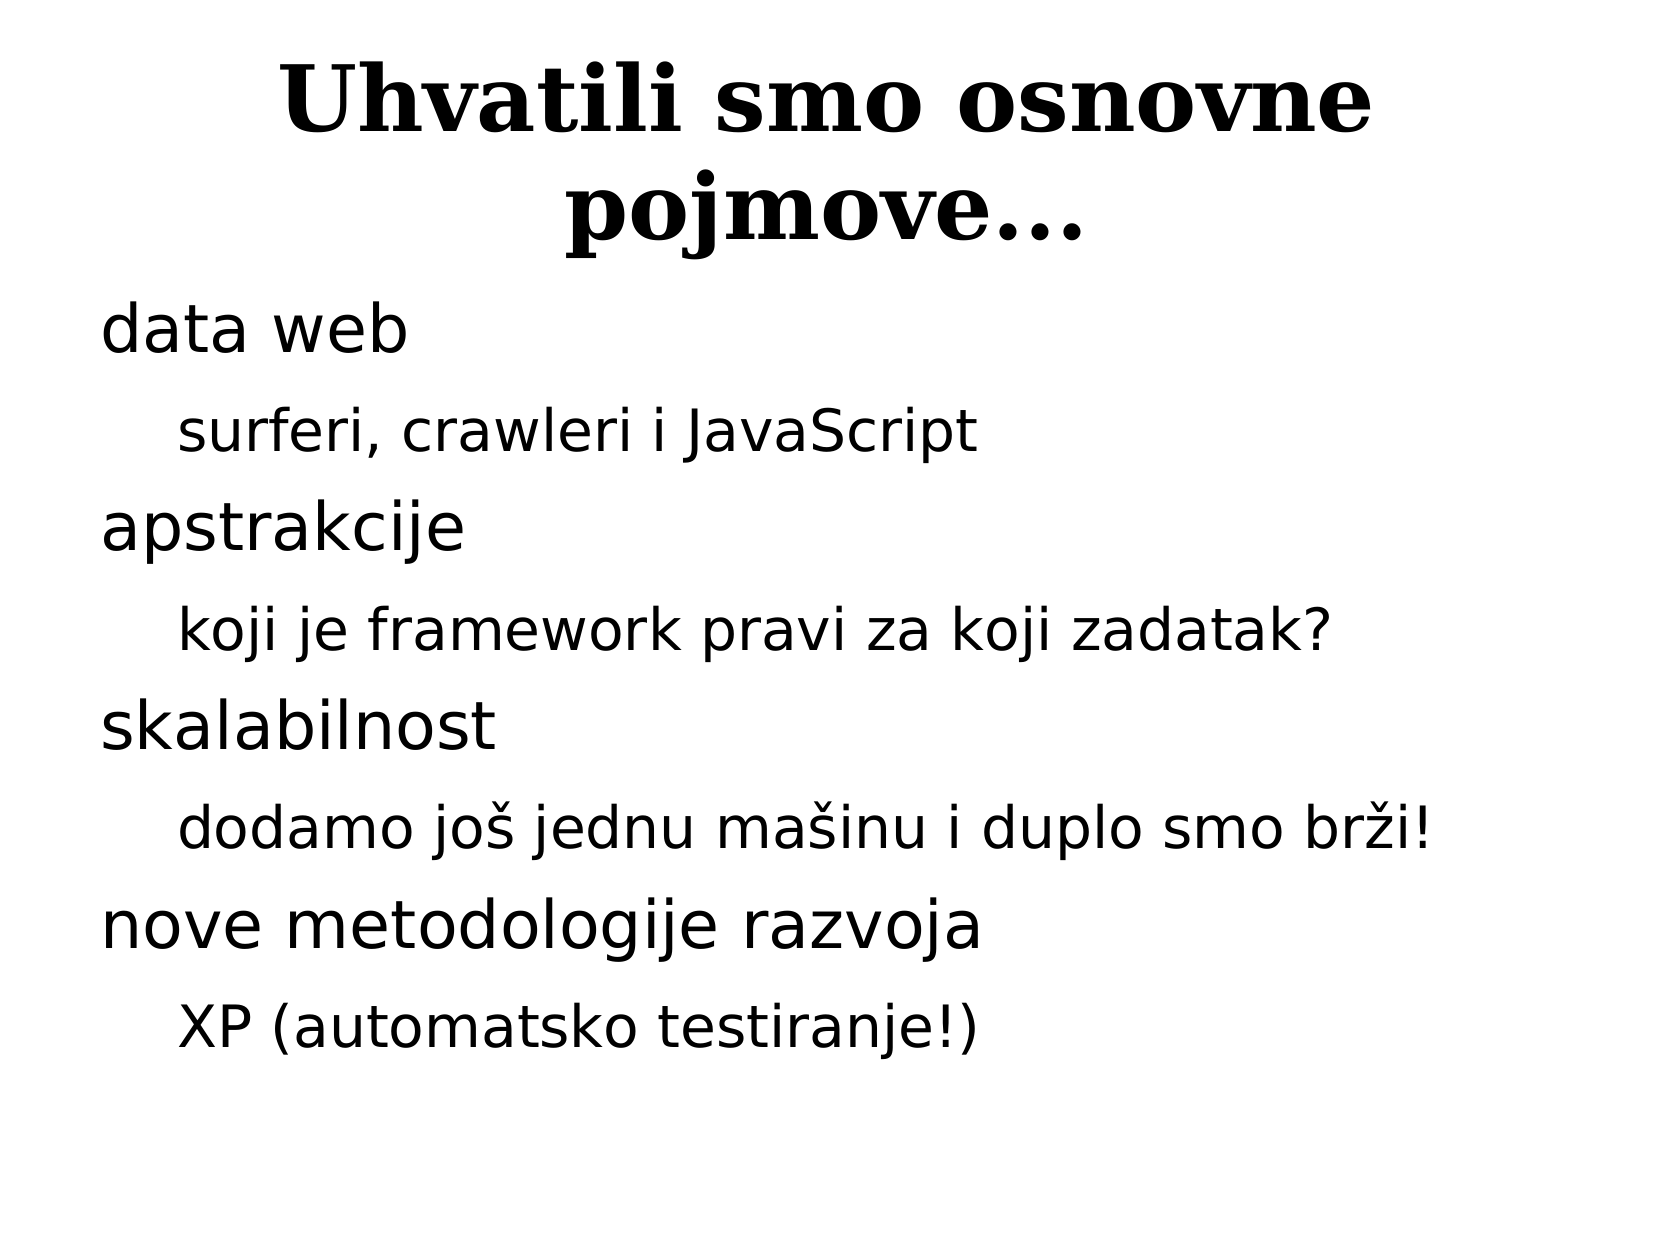

# Uhvatili smo osnovne pojmove...
data web
surferi, crawleri i JavaScript
apstrakcije
koji je framework pravi za koji zadatak?
skalabilnost
dodamo još jednu mašinu i duplo smo brži!
nove metodologije razvoja
XP (automatsko testiranje!)